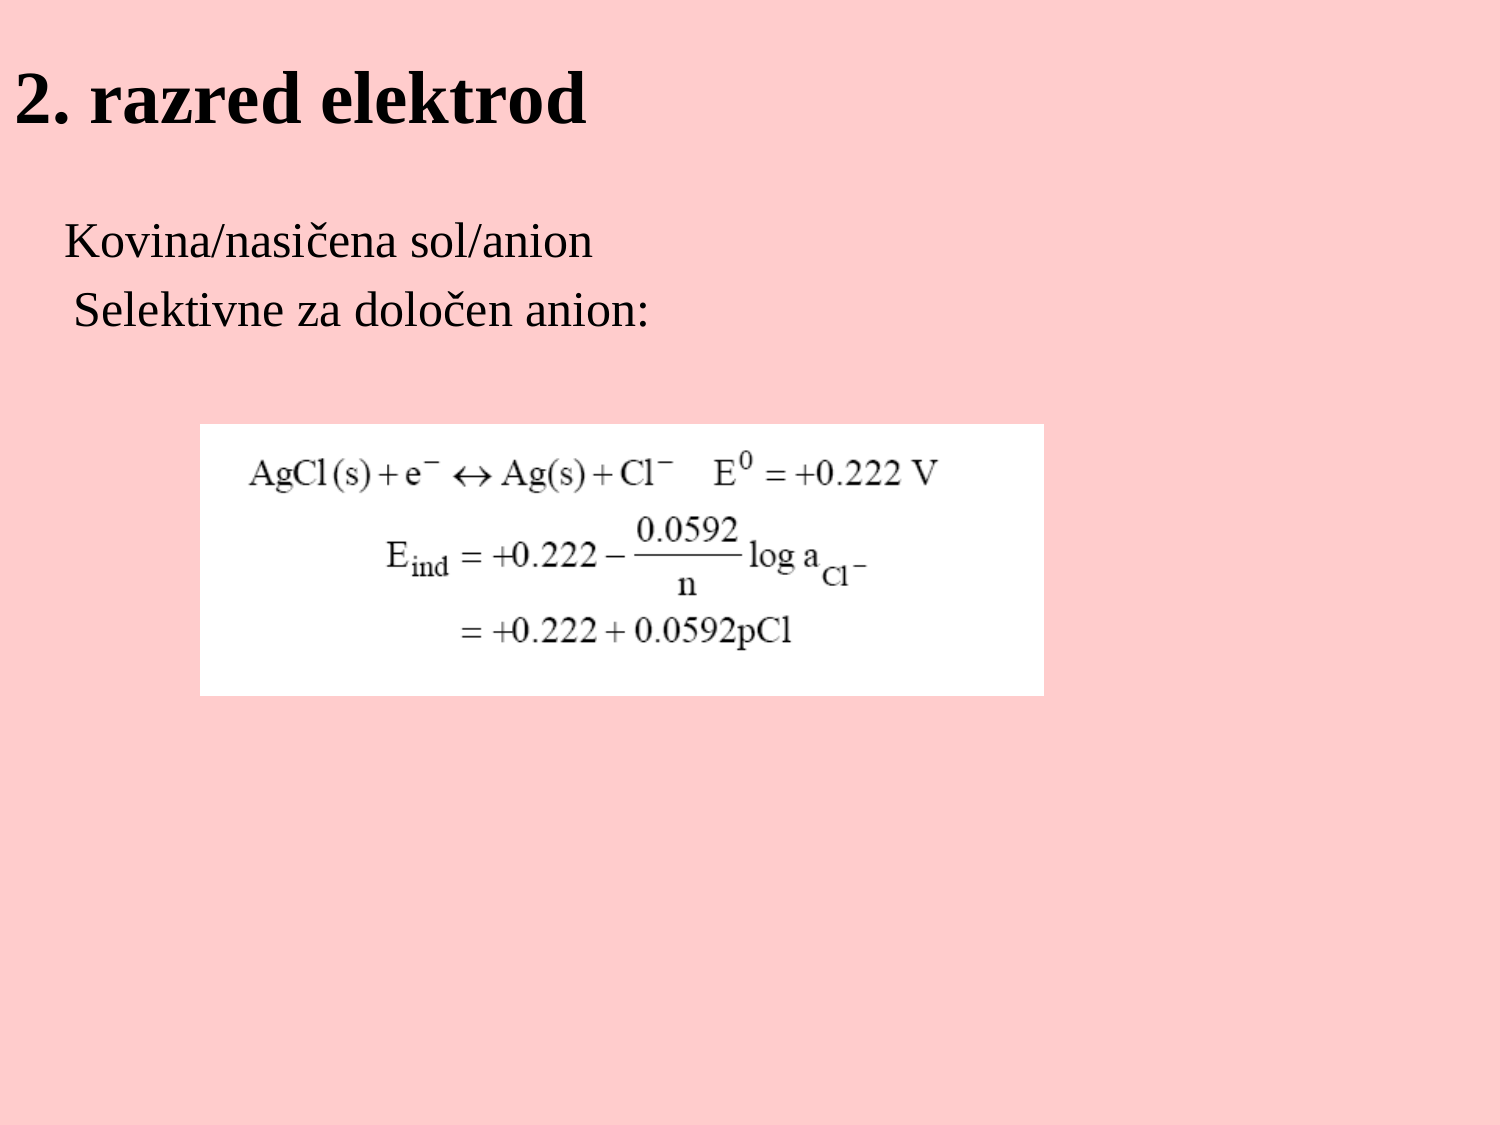

# 2. razred elektrod
Kovina/nasičena sol/anion
Selektivne za določen anion: